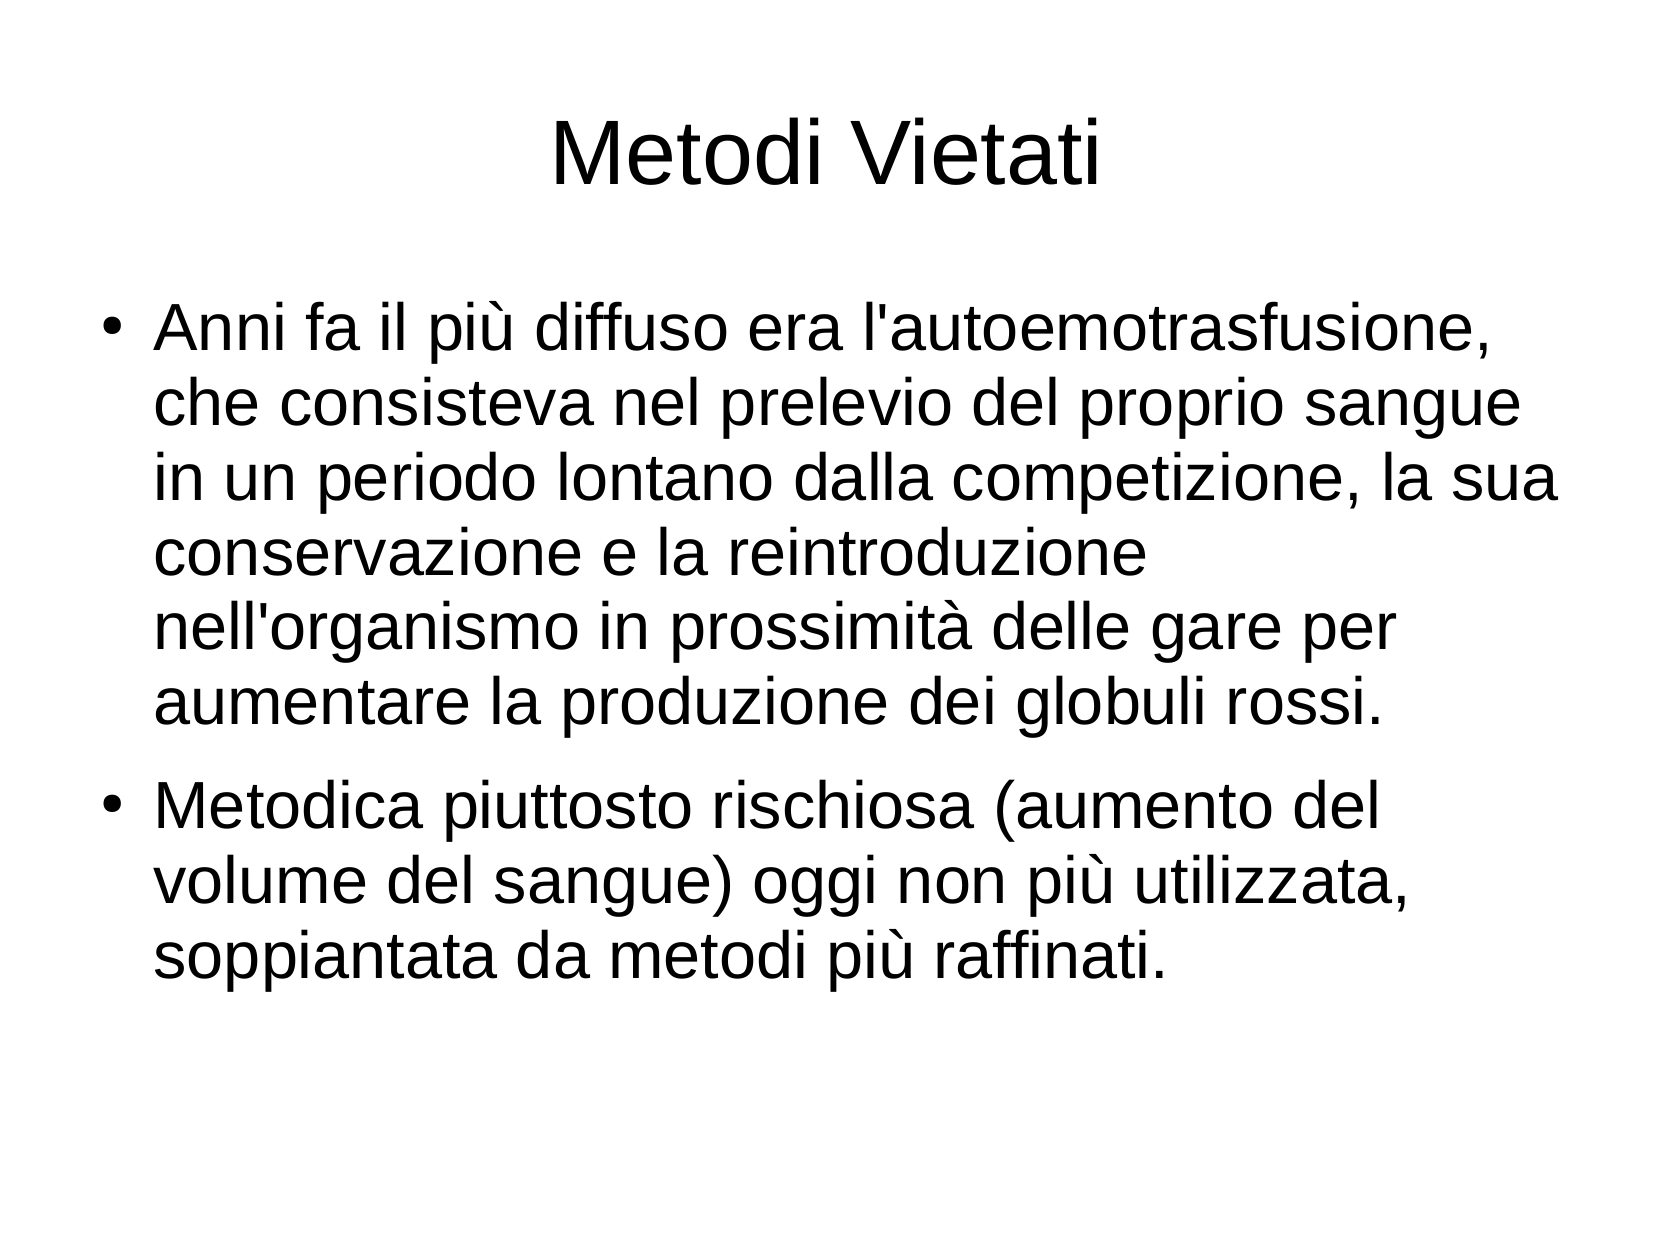

# Metodi Vietati
Anni fa il più diffuso era l'autoemotrasfusione, che consisteva nel prelevio del proprio sangue in un periodo lontano dalla competizione, la sua conservazione e la reintroduzione nell'organismo in prossimità delle gare per aumentare la produzione dei globuli rossi.
Metodica piuttosto rischiosa (aumento del volume del sangue) oggi non più utilizzata, soppiantata da metodi più raffinati.